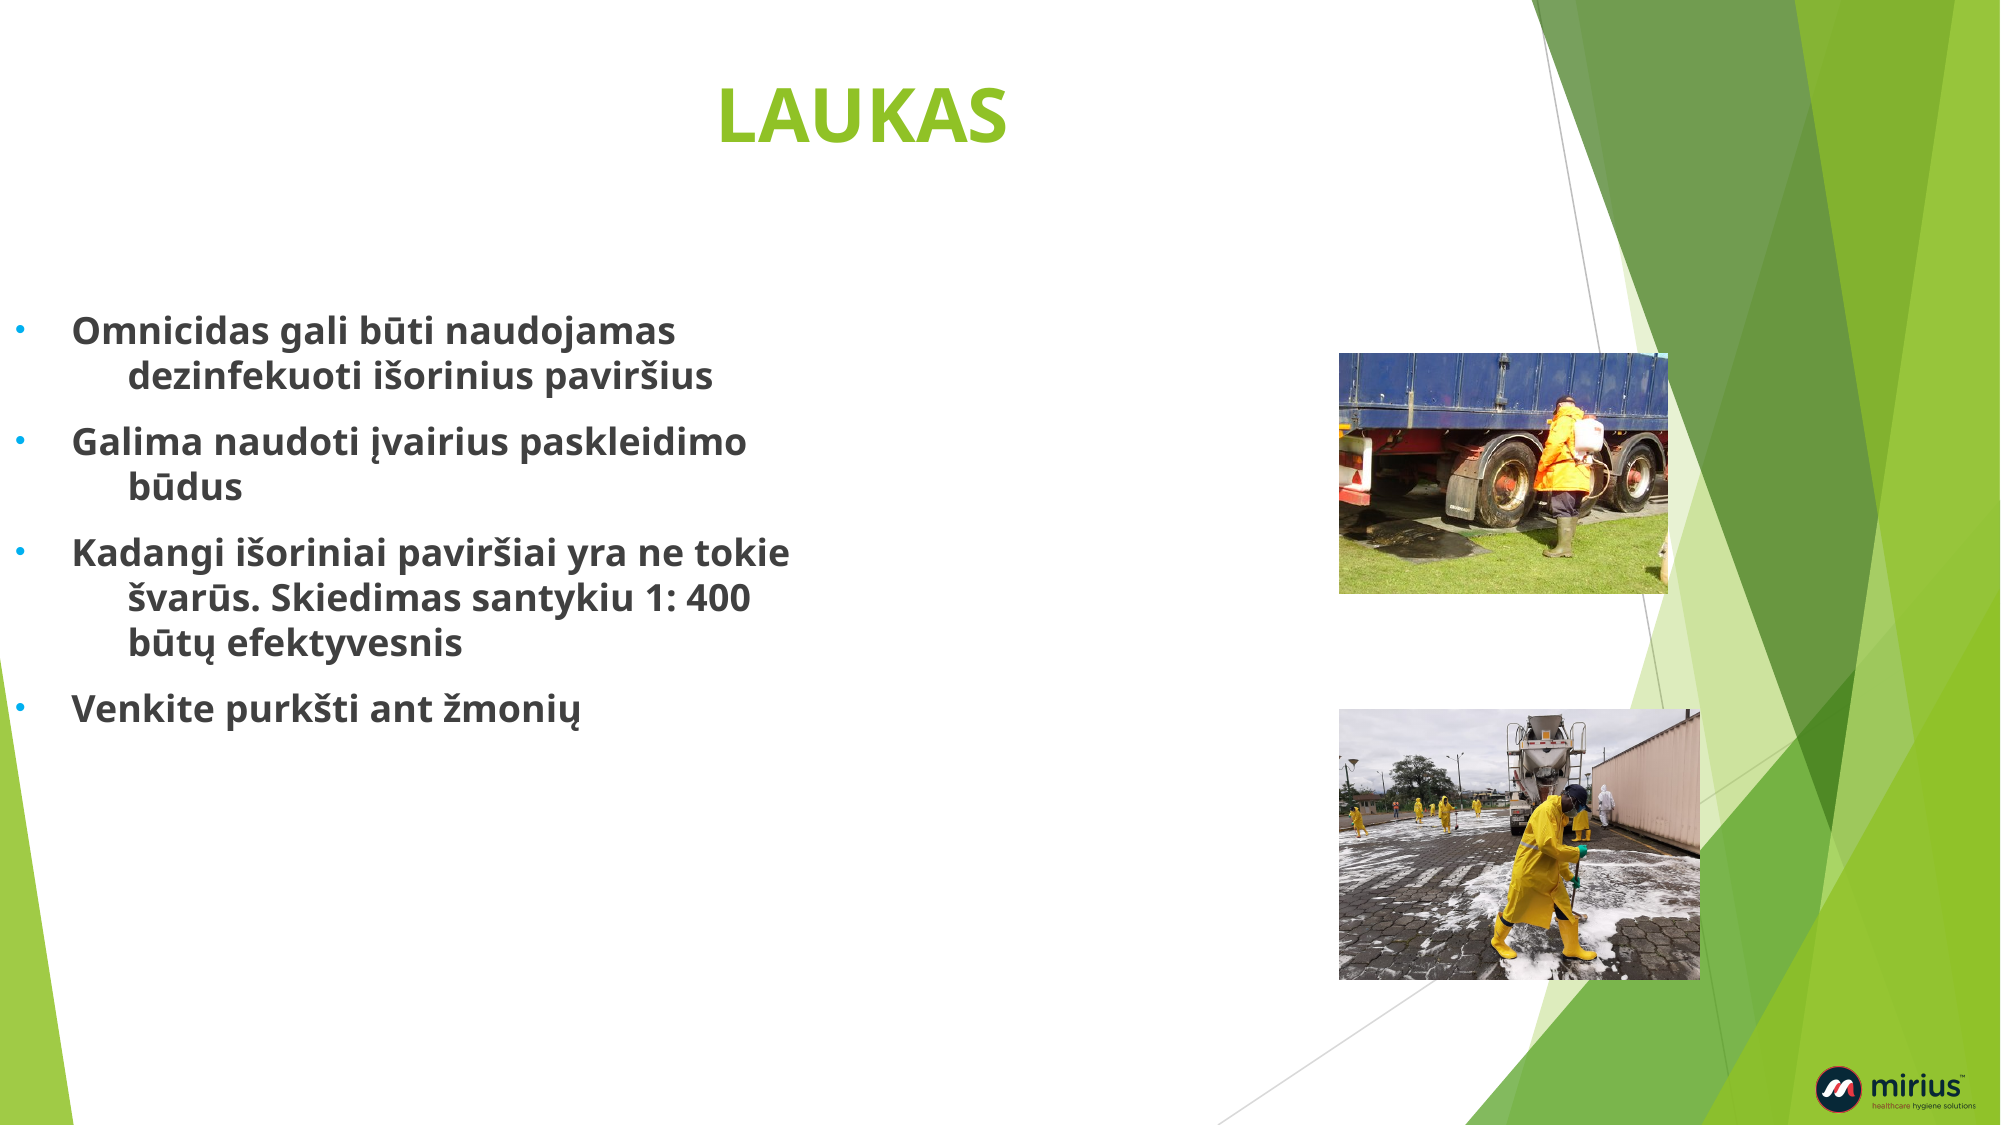

# LAUKAS
Omnicidas gali būti naudojamas dezinfekuoti išorinius paviršius
Galima naudoti įvairius paskleidimo būdus
Kadangi išoriniai paviršiai yra ne tokie švarūs. Skiedimas santykiu 1: 400 būtų efektyvesnis
Venkite purkšti ant žmonių